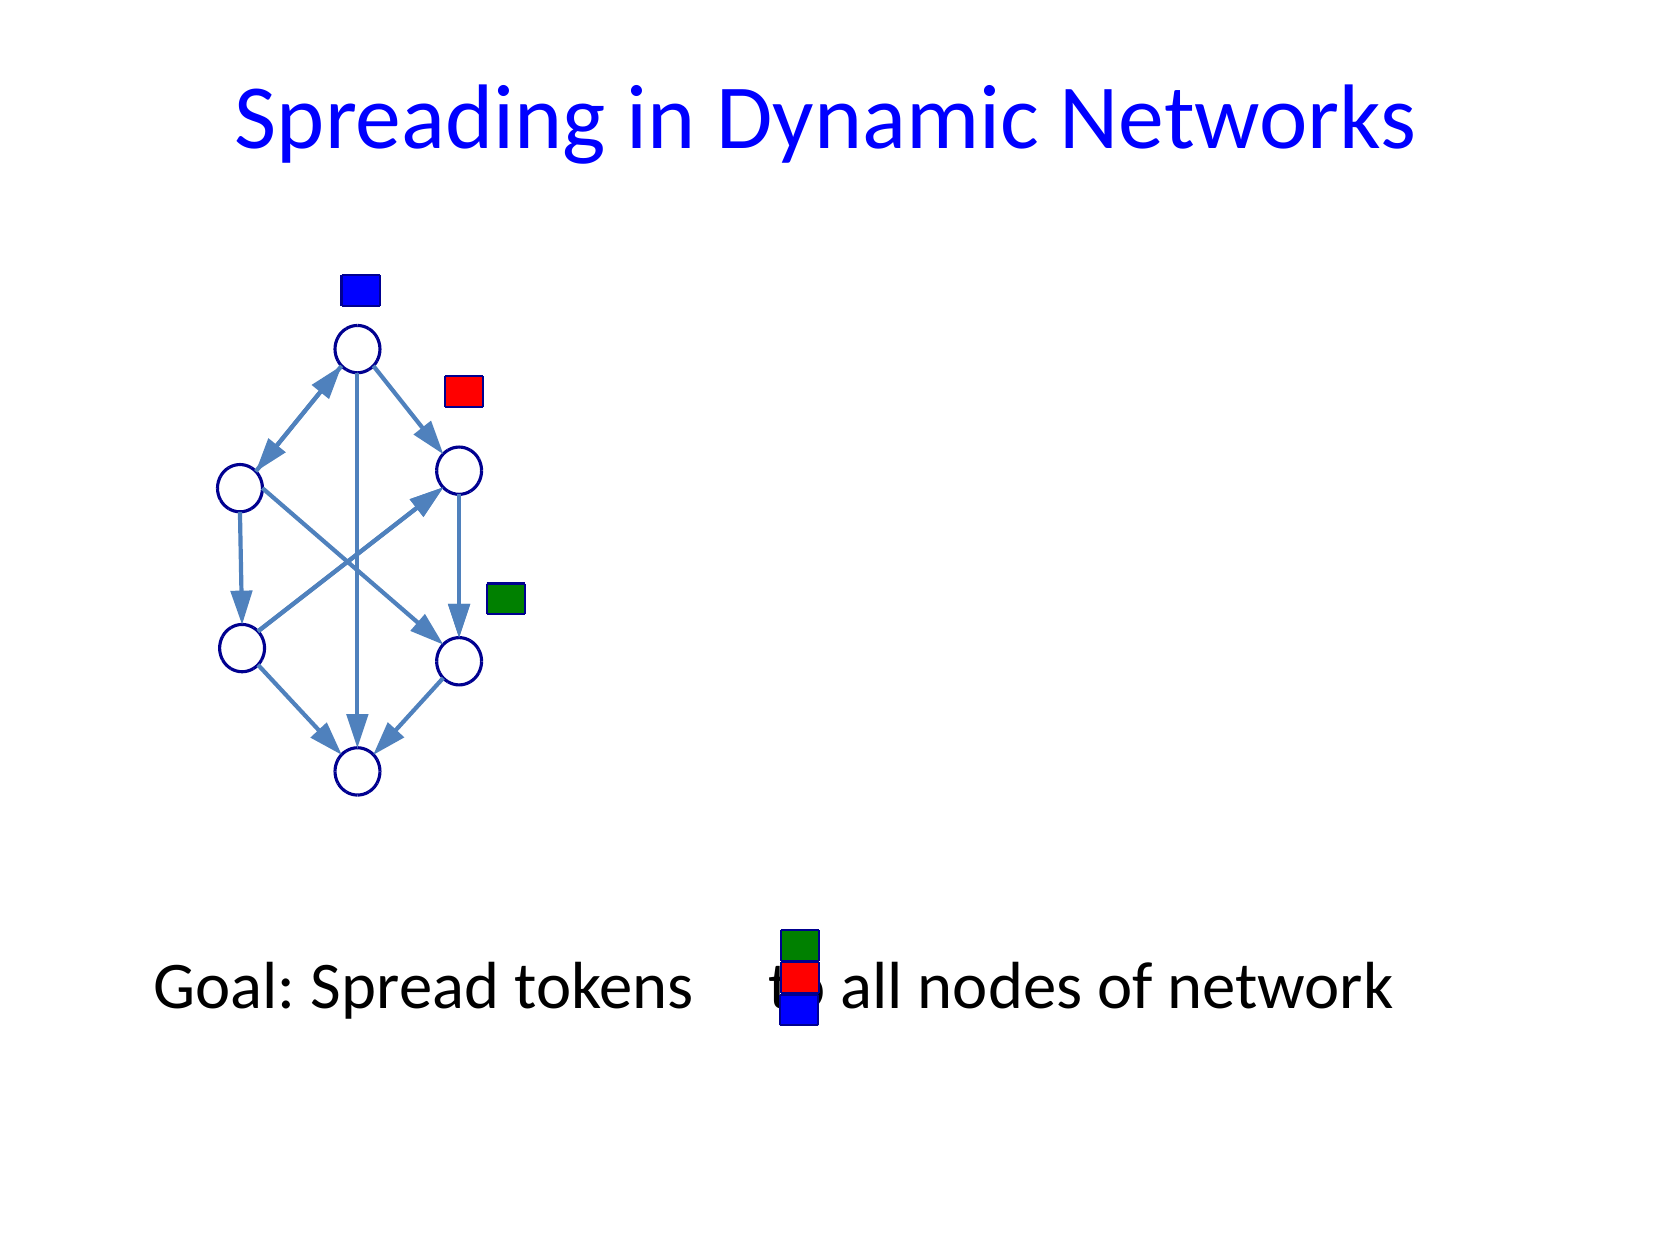

# Spreading in Dynamic Networks
Goal: Spread tokens to all nodes of network